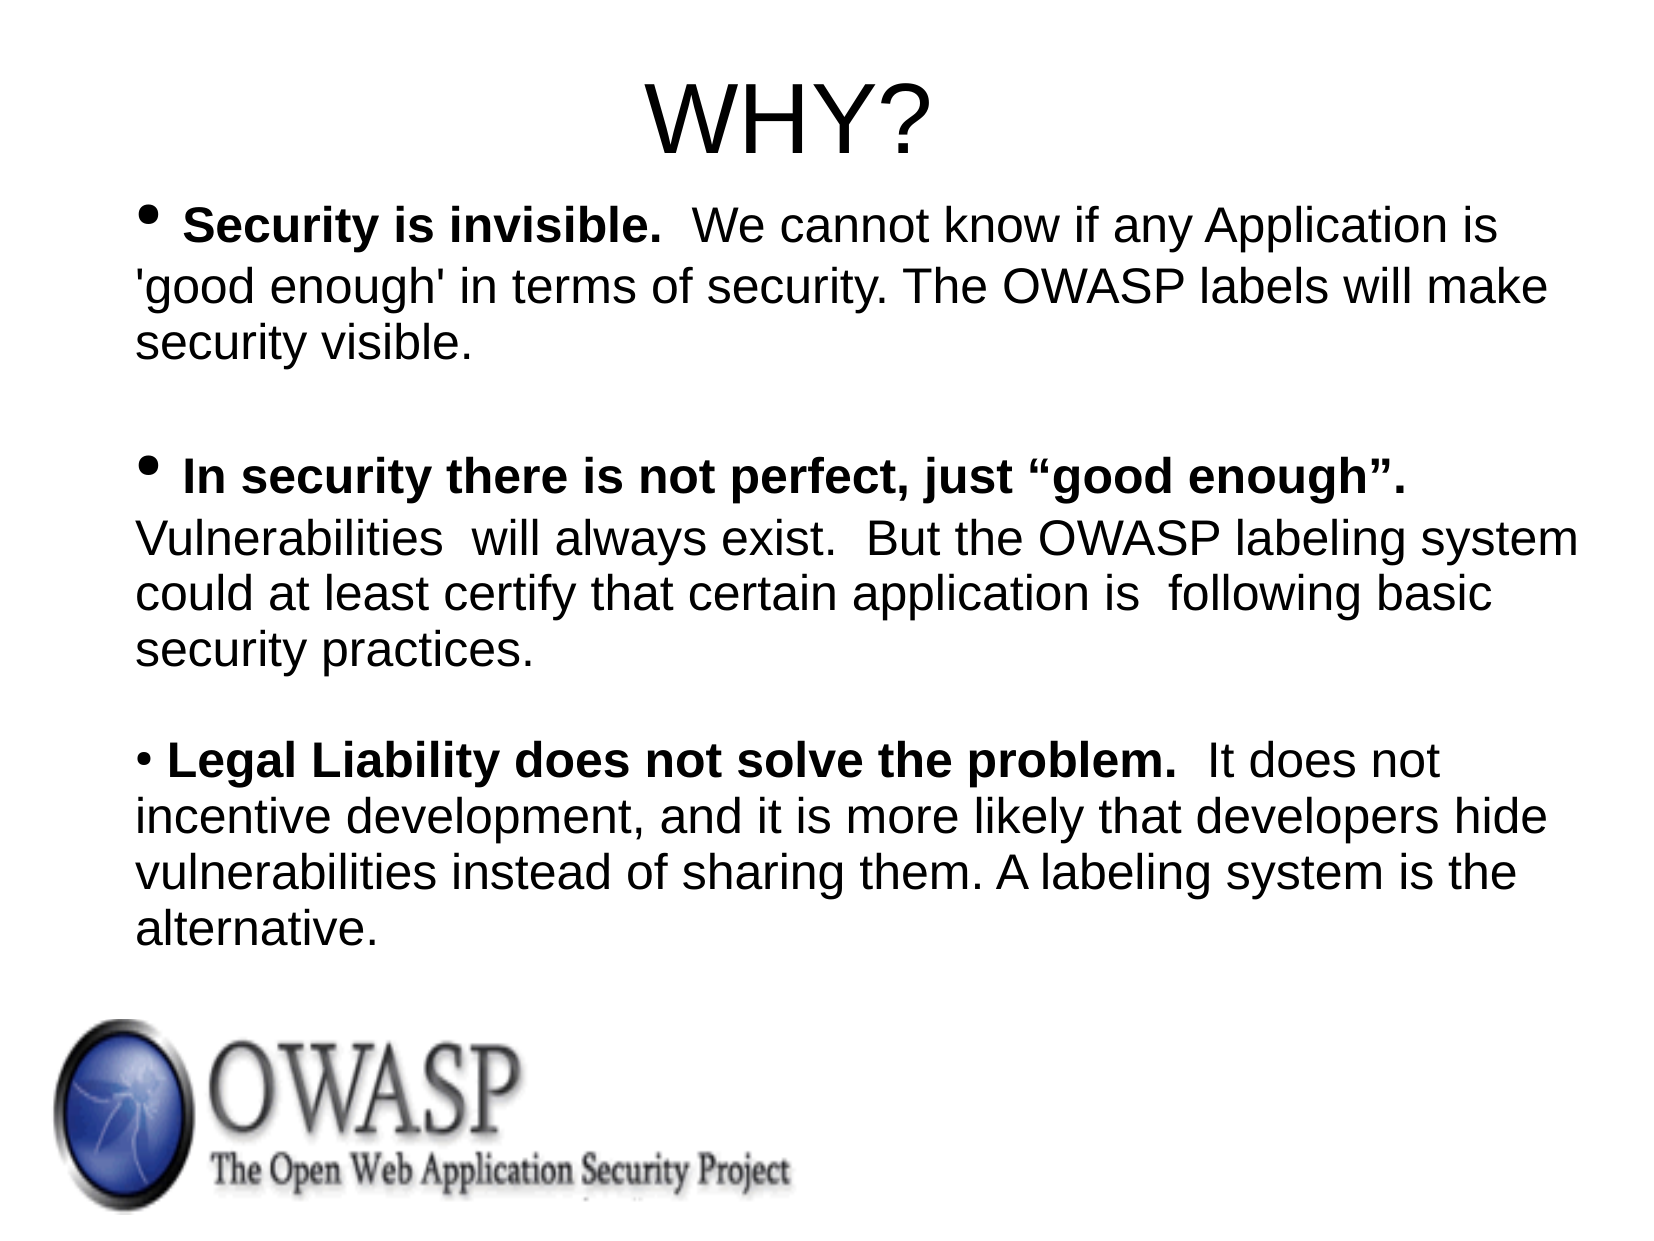

# WHY?
 Security is invisible. We cannot know if any Application is 'good enough' in terms of security. The OWASP labels will make security visible.
 In security there is not perfect, just “good enough”. Vulnerabilities will always exist. But the OWASP labeling system could at least certify that certain application is following basic security practices.
 Legal Liability does not solve the problem. It does not incentive development, and it is more likely that developers hide vulnerabilities instead of sharing them. A labeling system is the alternative.